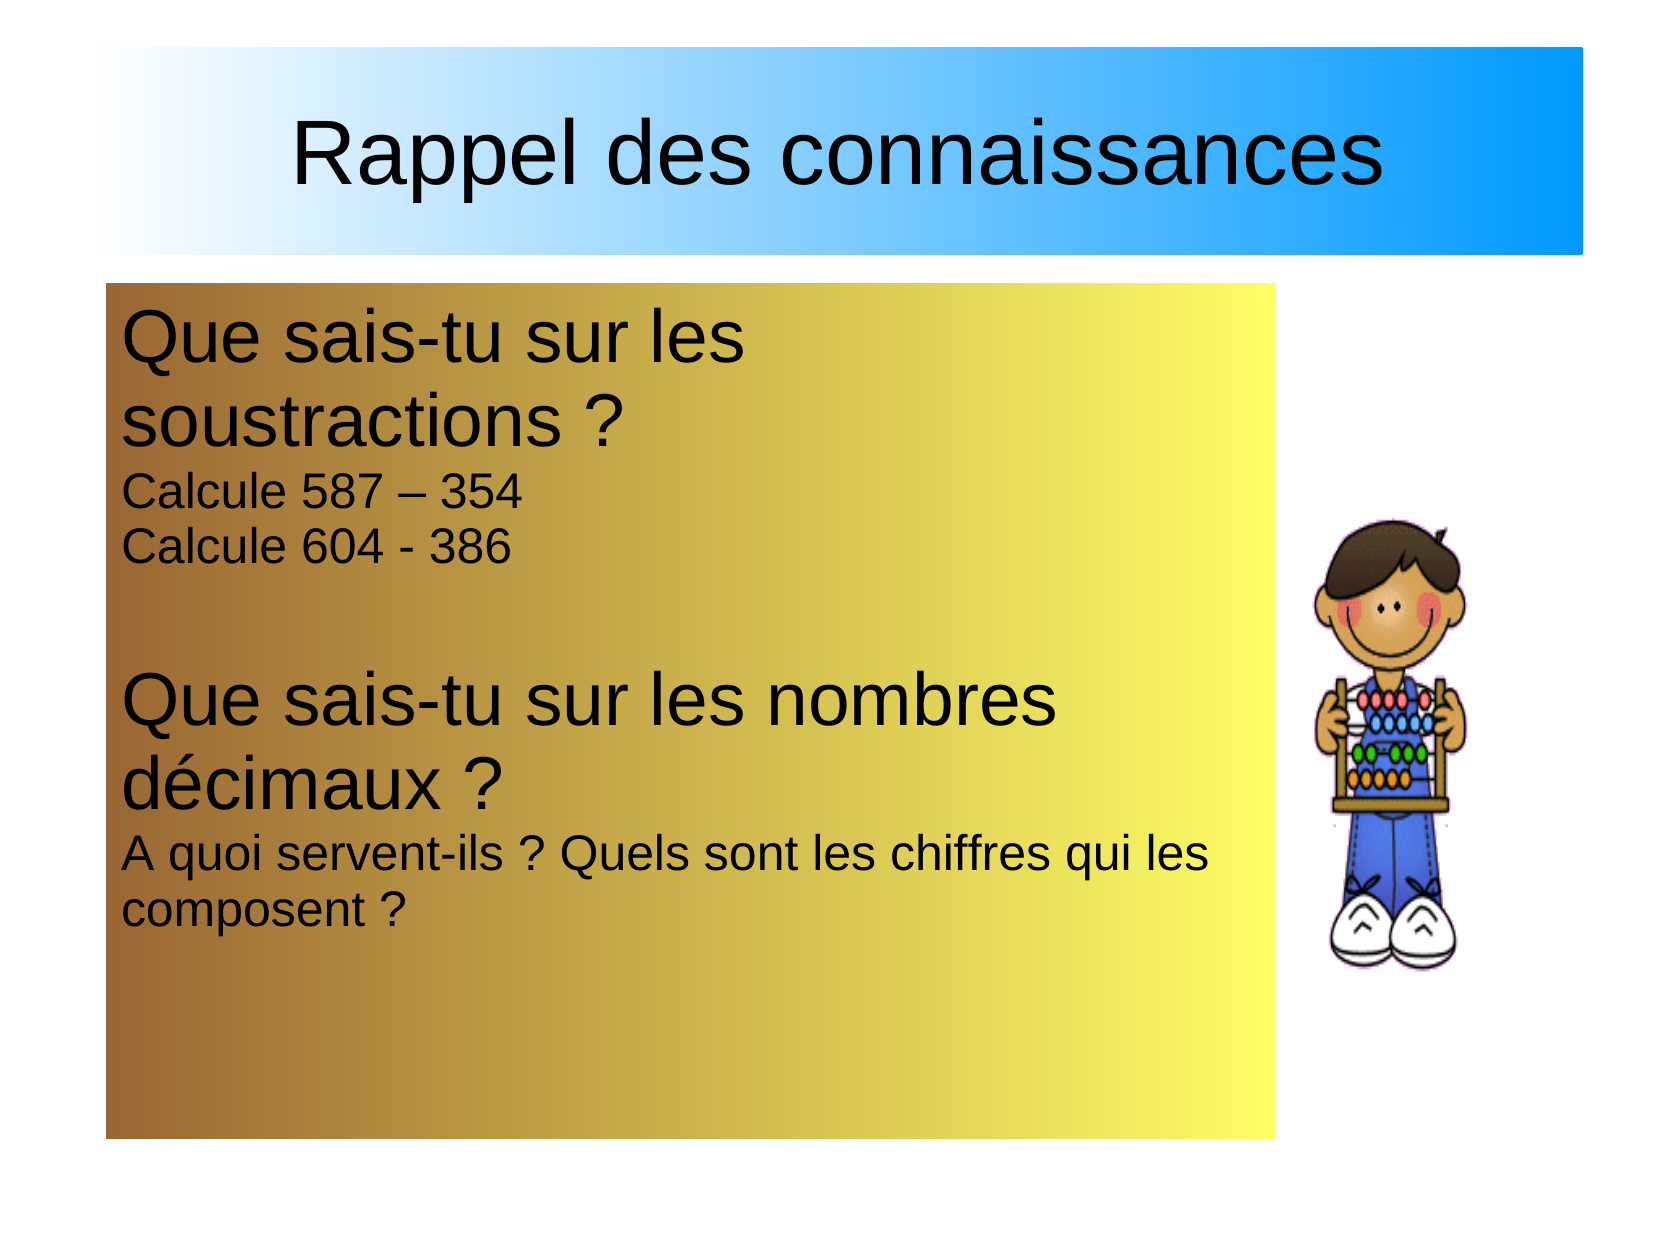

# Rappel des connaissances
Que sais-tu sur les soustractions ?
Calcule 587 – 354
Calcule 604 - 386
Que sais-tu sur les nombres décimaux ?
A quoi servent-ils ? Quels sont les chiffres qui les composent ?